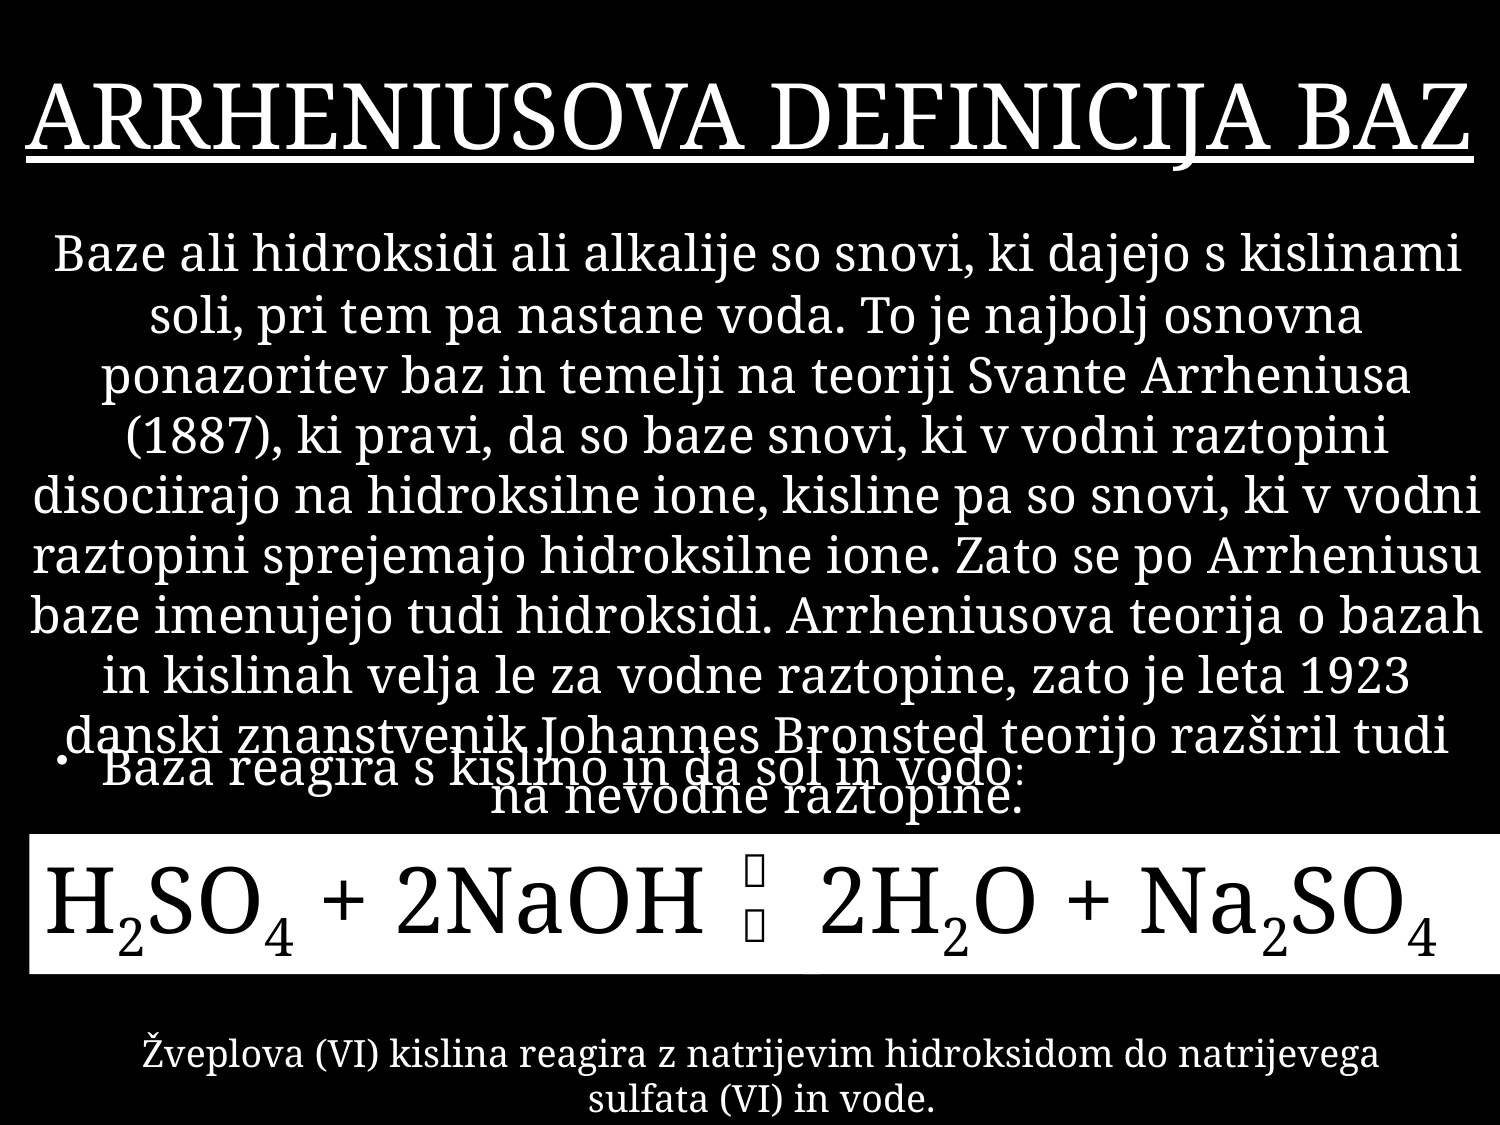

# ARRHENIUSOVA DEFINICIJA BAZ
 Baze ali hidroksidi ali alkalije so snovi, ki dajejo s kislinami soli, pri tem pa nastane voda. To je najbolj osnovna ponazoritev baz in temelji na teoriji Svante Arrheniusa (1887), ki pravi, da so baze snovi, ki v vodni raztopini disociirajo na hidroksilne ione, kisline pa so snovi, ki v vodni raztopini sprejemajo hidroksilne ione. Zato se po Arrheniusu baze imenujejo tudi hidroksidi. Arrheniusova teorija o bazah in kislinah velja le za vodne raztopine, zato je leta 1923 danski znanstvenik Johannes Bronsted teorijo razširil tudi na nevodne raztopine.
 Baza reagira s kislino in da sol in vodo:
H2SO4 + 2NaOH


2H2O + Na2SO4
Žveplova (VI) kislina reagira z natrijevim hidroksidom do natrijevega sulfata (VI) in vode.